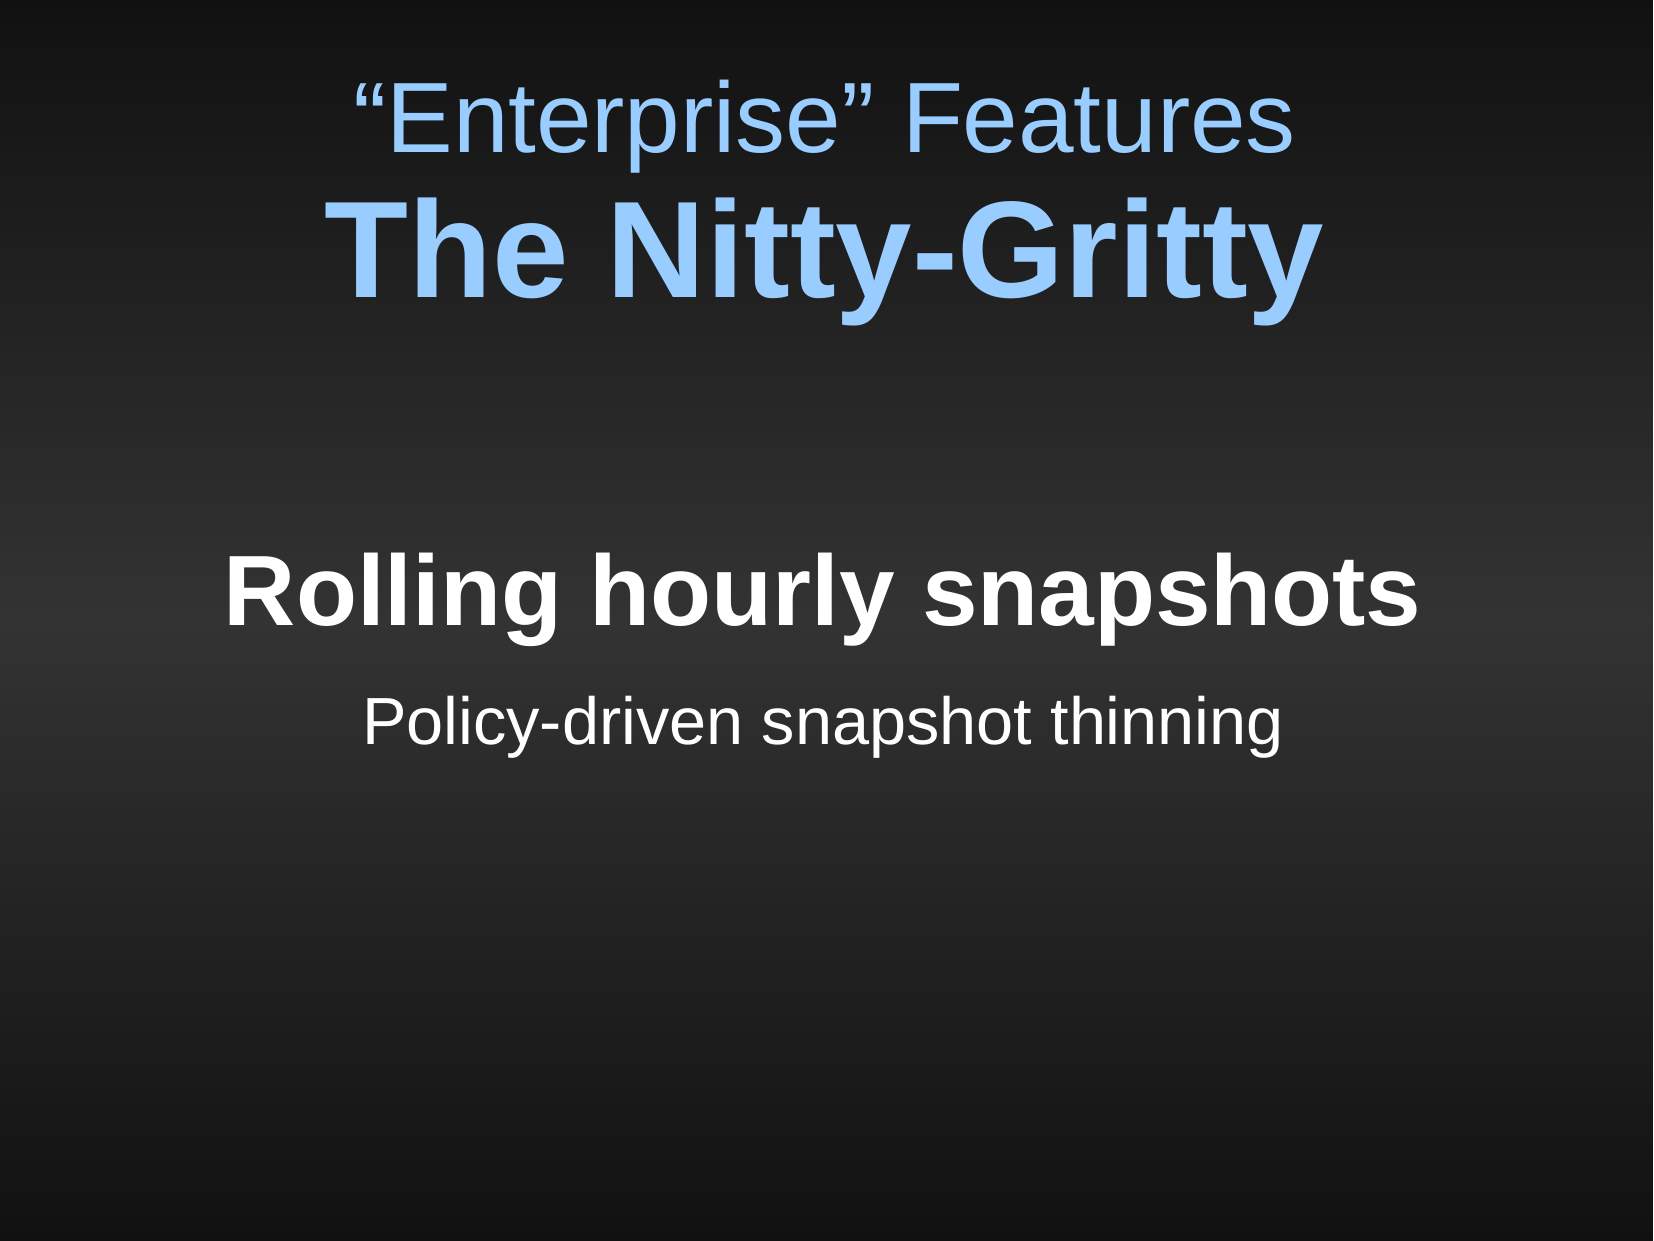

# “Enterprise” Features The Nitty-Gritty
Rolling hourly snapshots
Policy-driven snapshot thinning